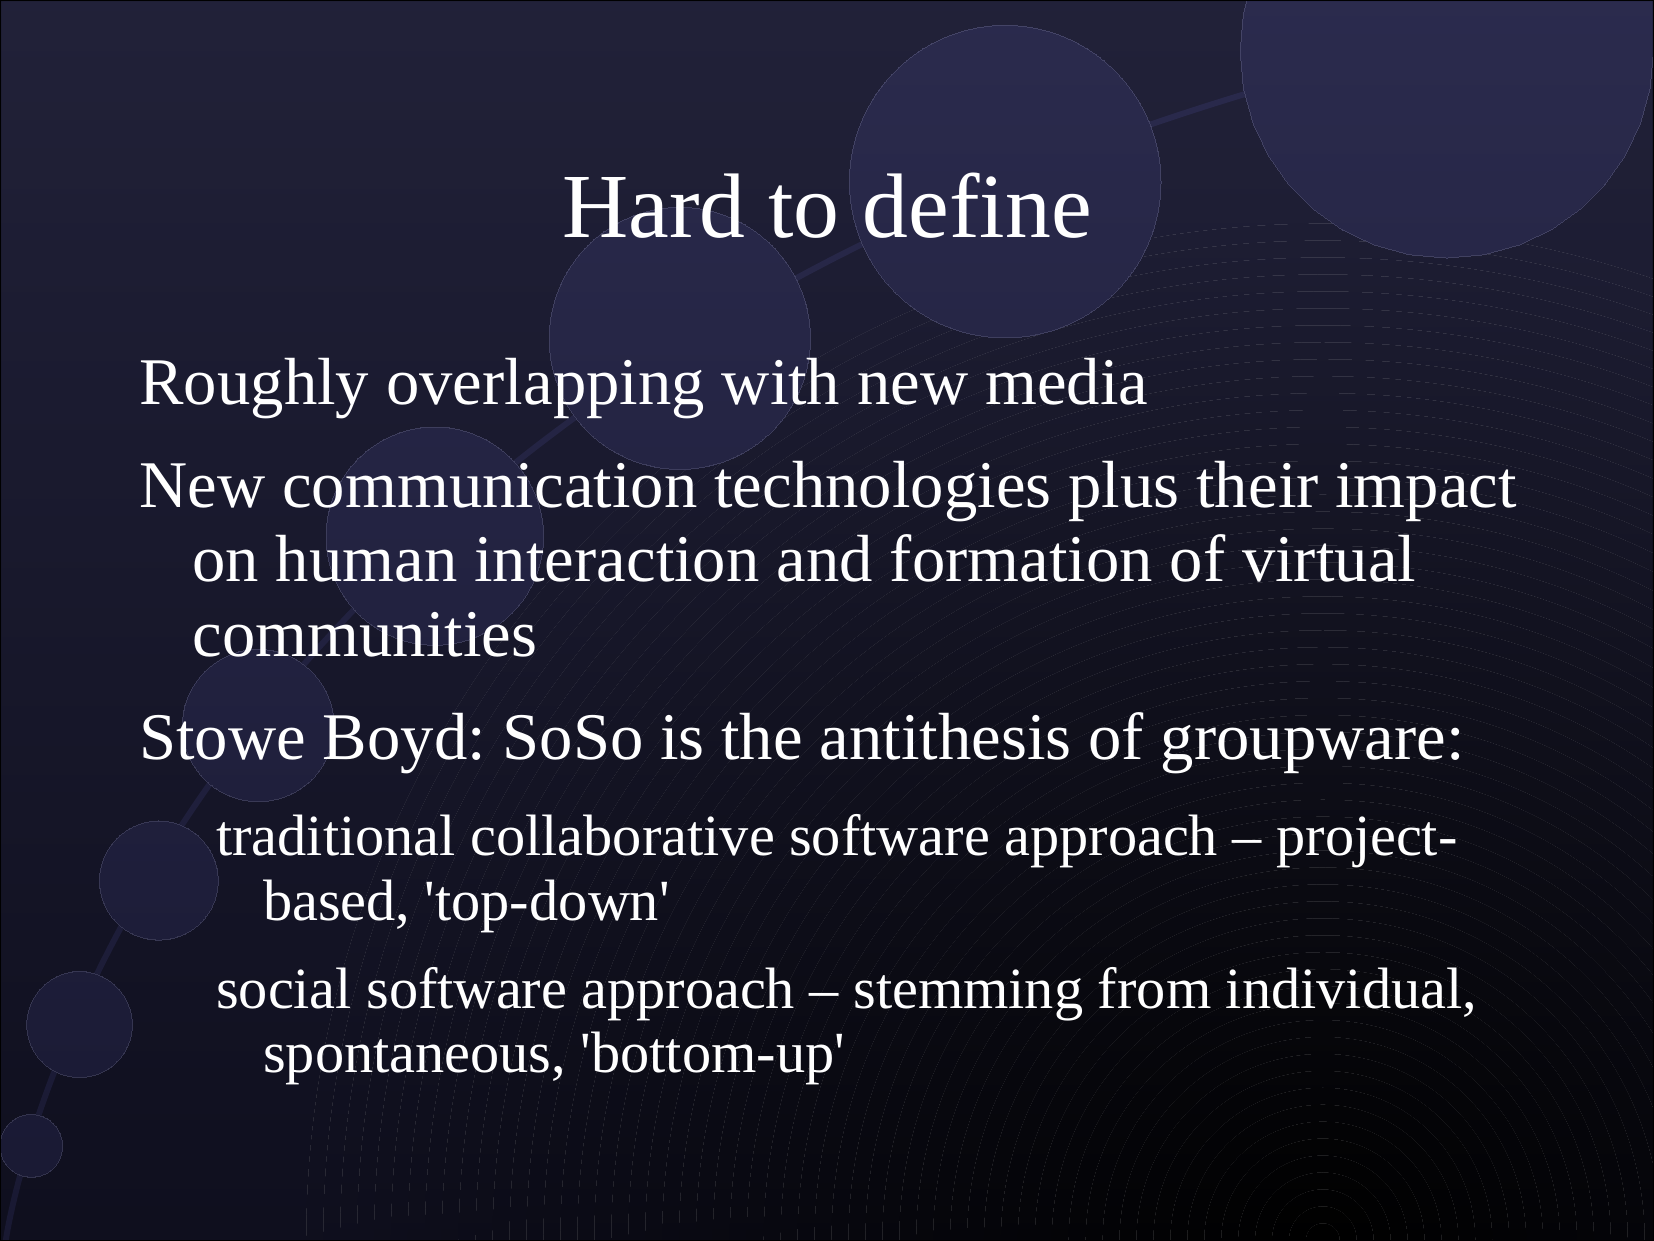

# Hard to define
Roughly overlapping with new media
New communication technologies plus their impact on human interaction and formation of virtual communities
Stowe Boyd: SoSo is the antithesis of groupware:
traditional collaborative software approach – project-based, 'top-down'
social software approach – stemming from individual, spontaneous, 'bottom-up'